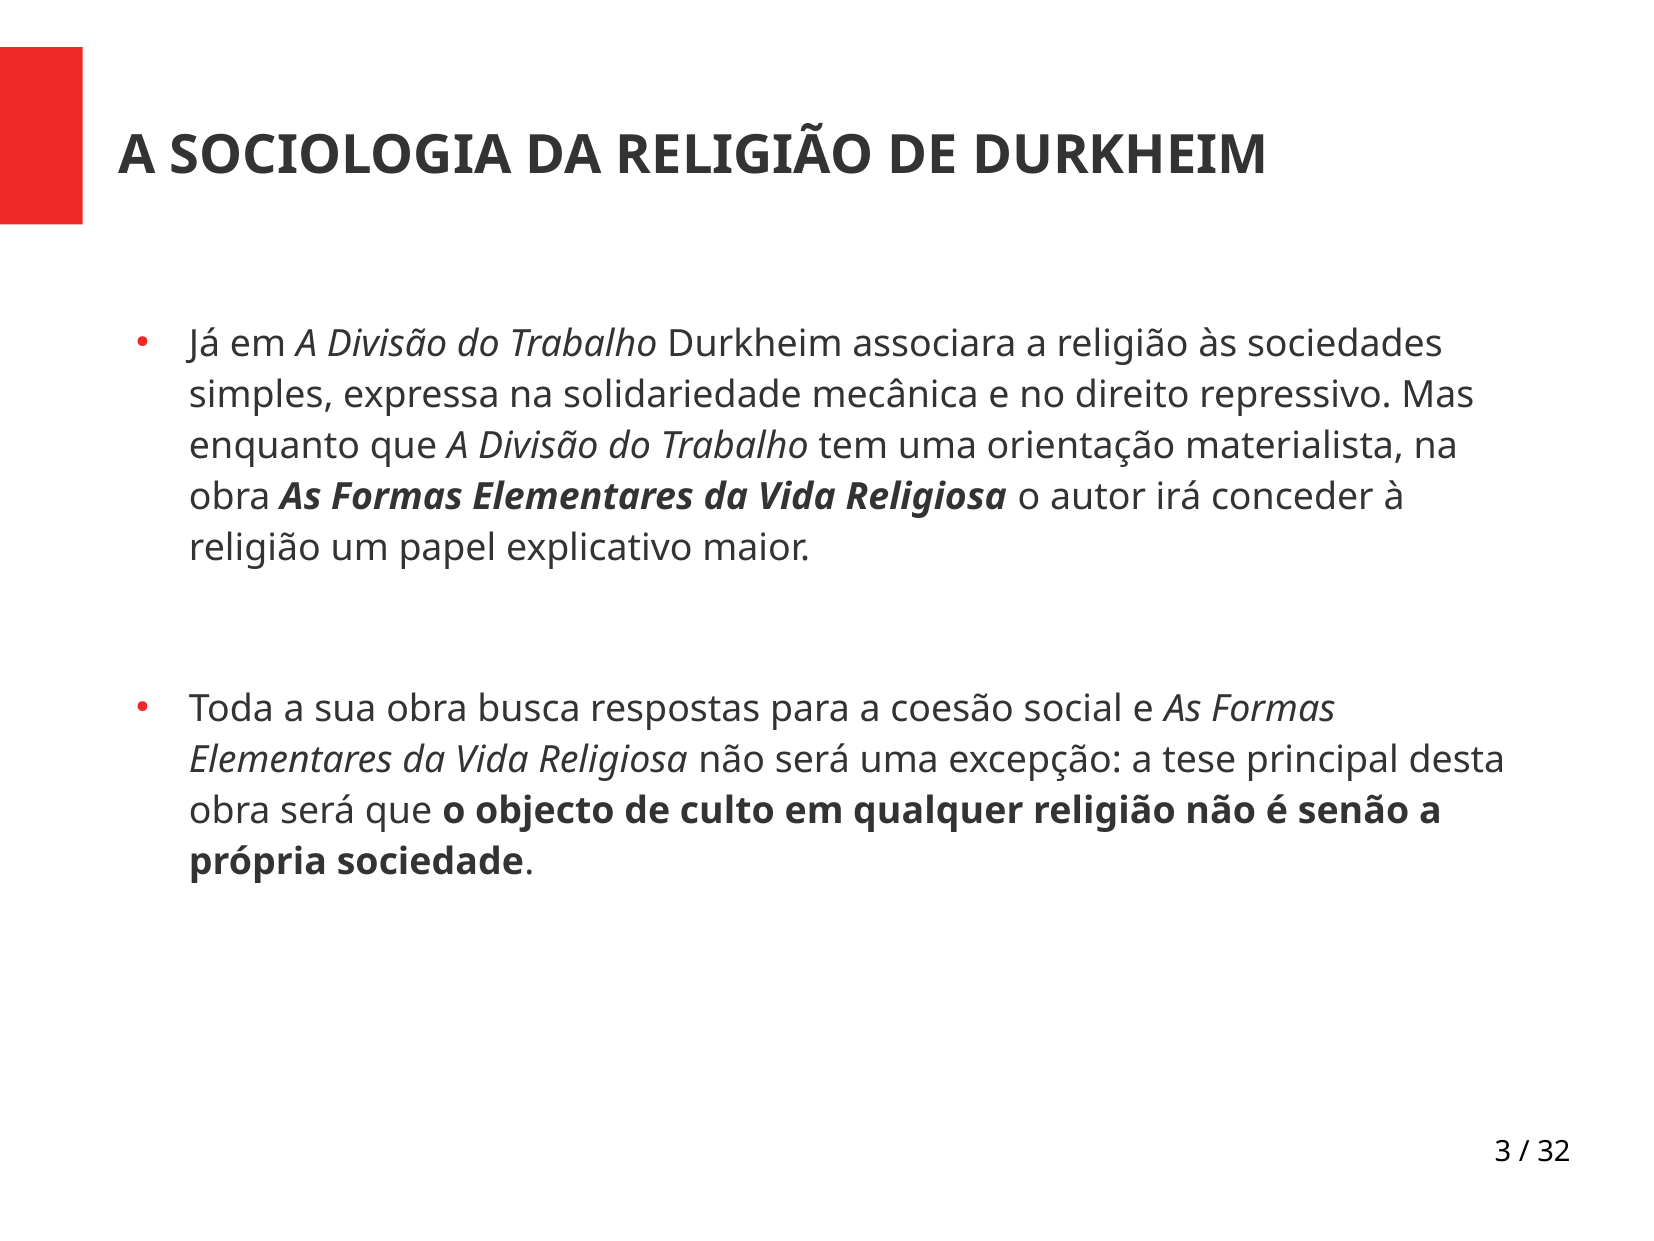

# A SOCIOLOGIA DA RELIGIÃO DE DURKHEIM
Já em A Divisão do Trabalho Durkheim associara a religião às sociedades simples, expressa na solidariedade mecânica e no direito repressivo. Mas enquanto que A Divisão do Trabalho tem uma orientação materialista, na obra As Formas Elementares da Vida Religiosa o autor irá conceder à religião um papel explicativo maior.
Toda a sua obra busca respostas para a coesão social e As Formas Elementares da Vida Religiosa não será uma excepção: a tese principal desta obra será que o objecto de culto em qualquer religião não é senão a própria sociedade.
3